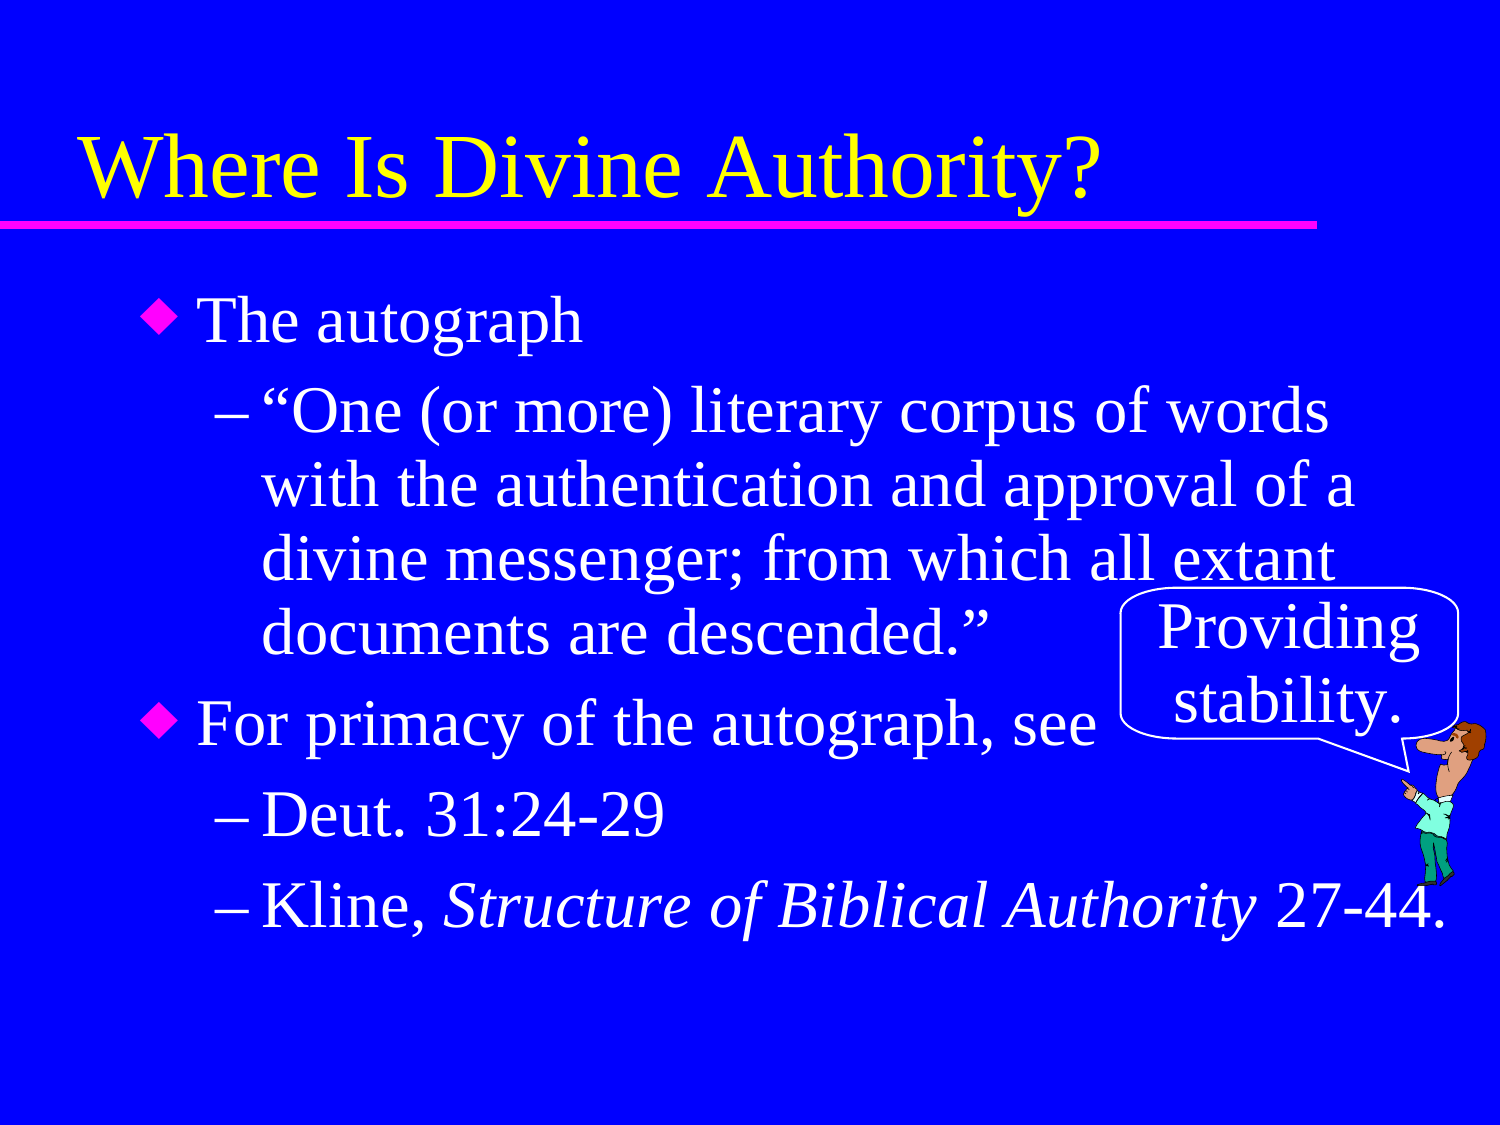

# Where Is Divine Authority?
The autograph
“One (or more) literary corpus of words with the authentication and approval of a divine messenger; from which all extant documents are descended.”
For primacy of the autograph, see
Deut. 31:24-29
Kline, Structure of Biblical Authority 27-44.
Providing stability.